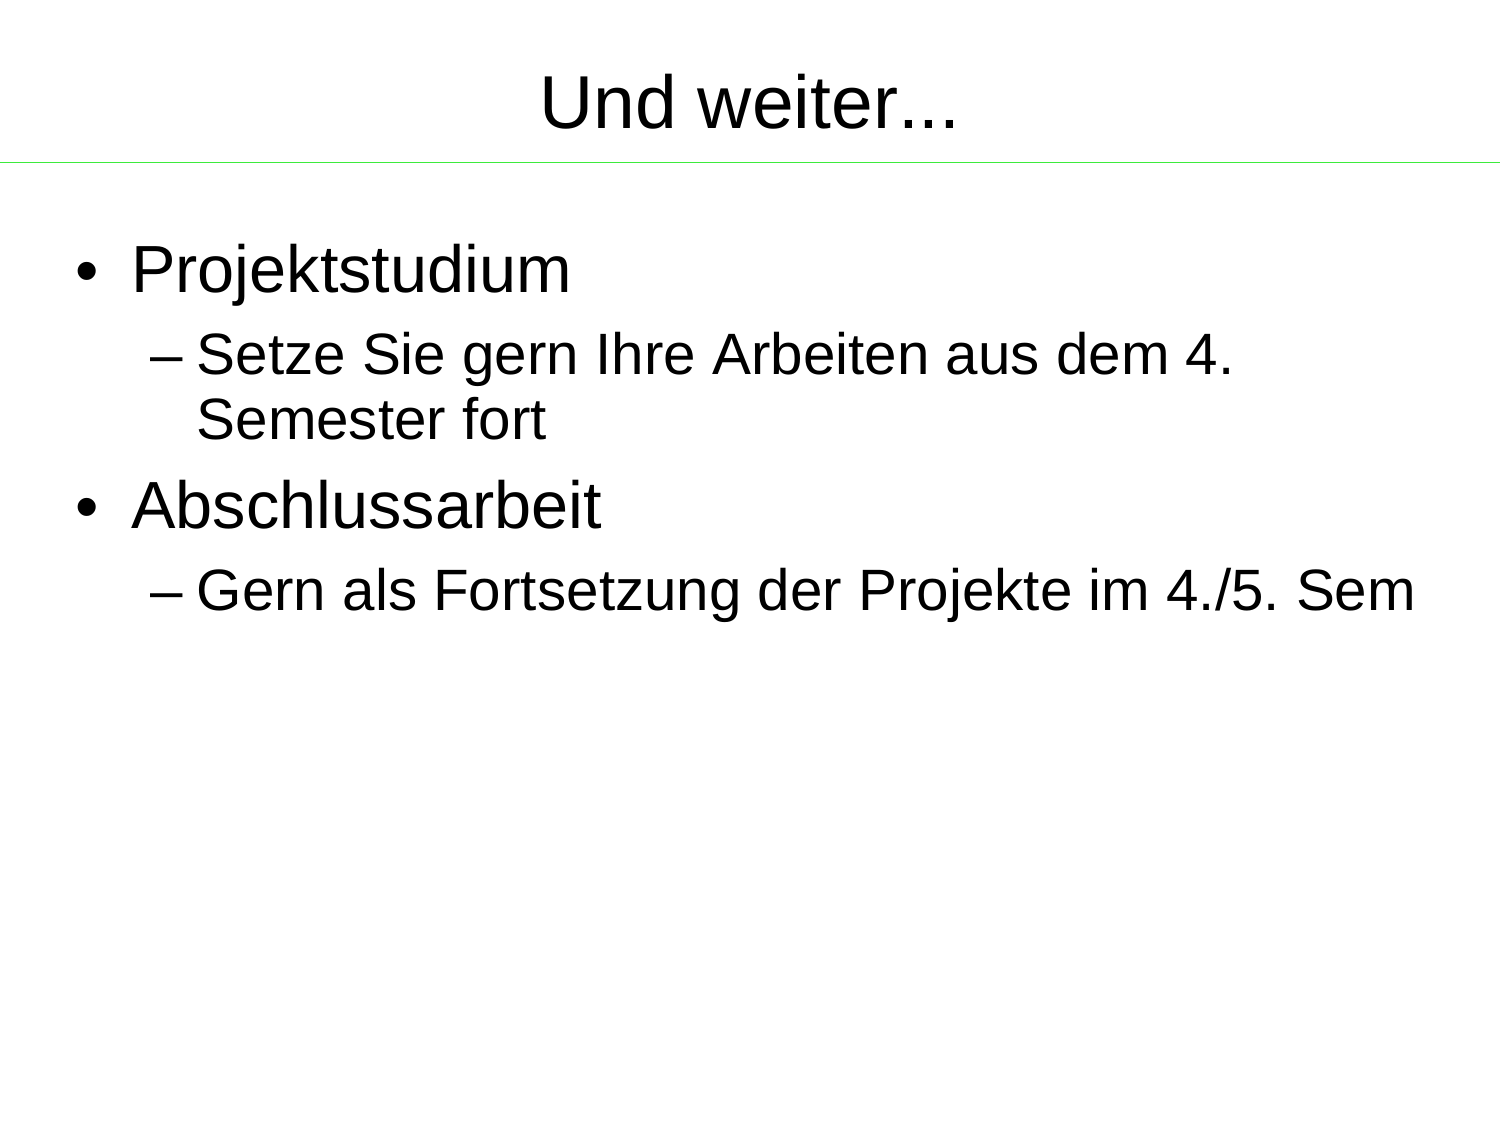

# Und weiter...
Projektstudium
Setze Sie gern Ihre Arbeiten aus dem 4. Semester fort
Abschlussarbeit
Gern als Fortsetzung der Projekte im 4./5. Sem